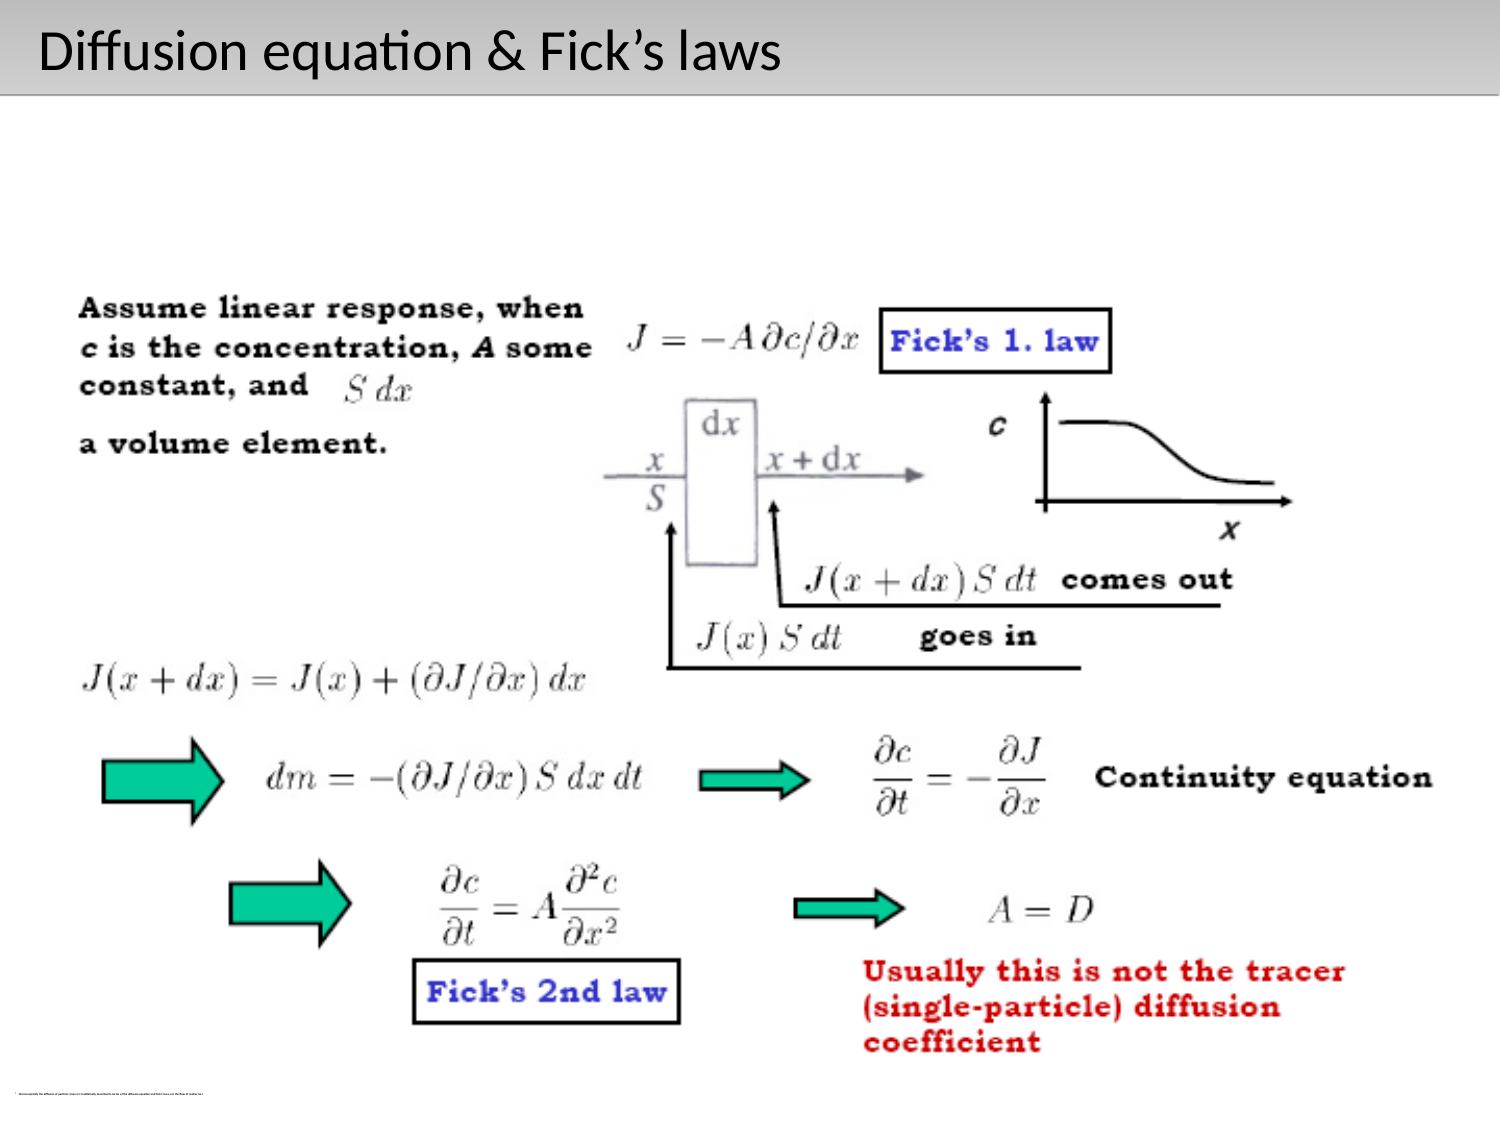

# Diffusion equation & Fick’s laws
Macroscopically the diffusion of particles (mass) is traditionally described in terms of the diffusion equation and Fick’s laws. Let the flow of matter be J